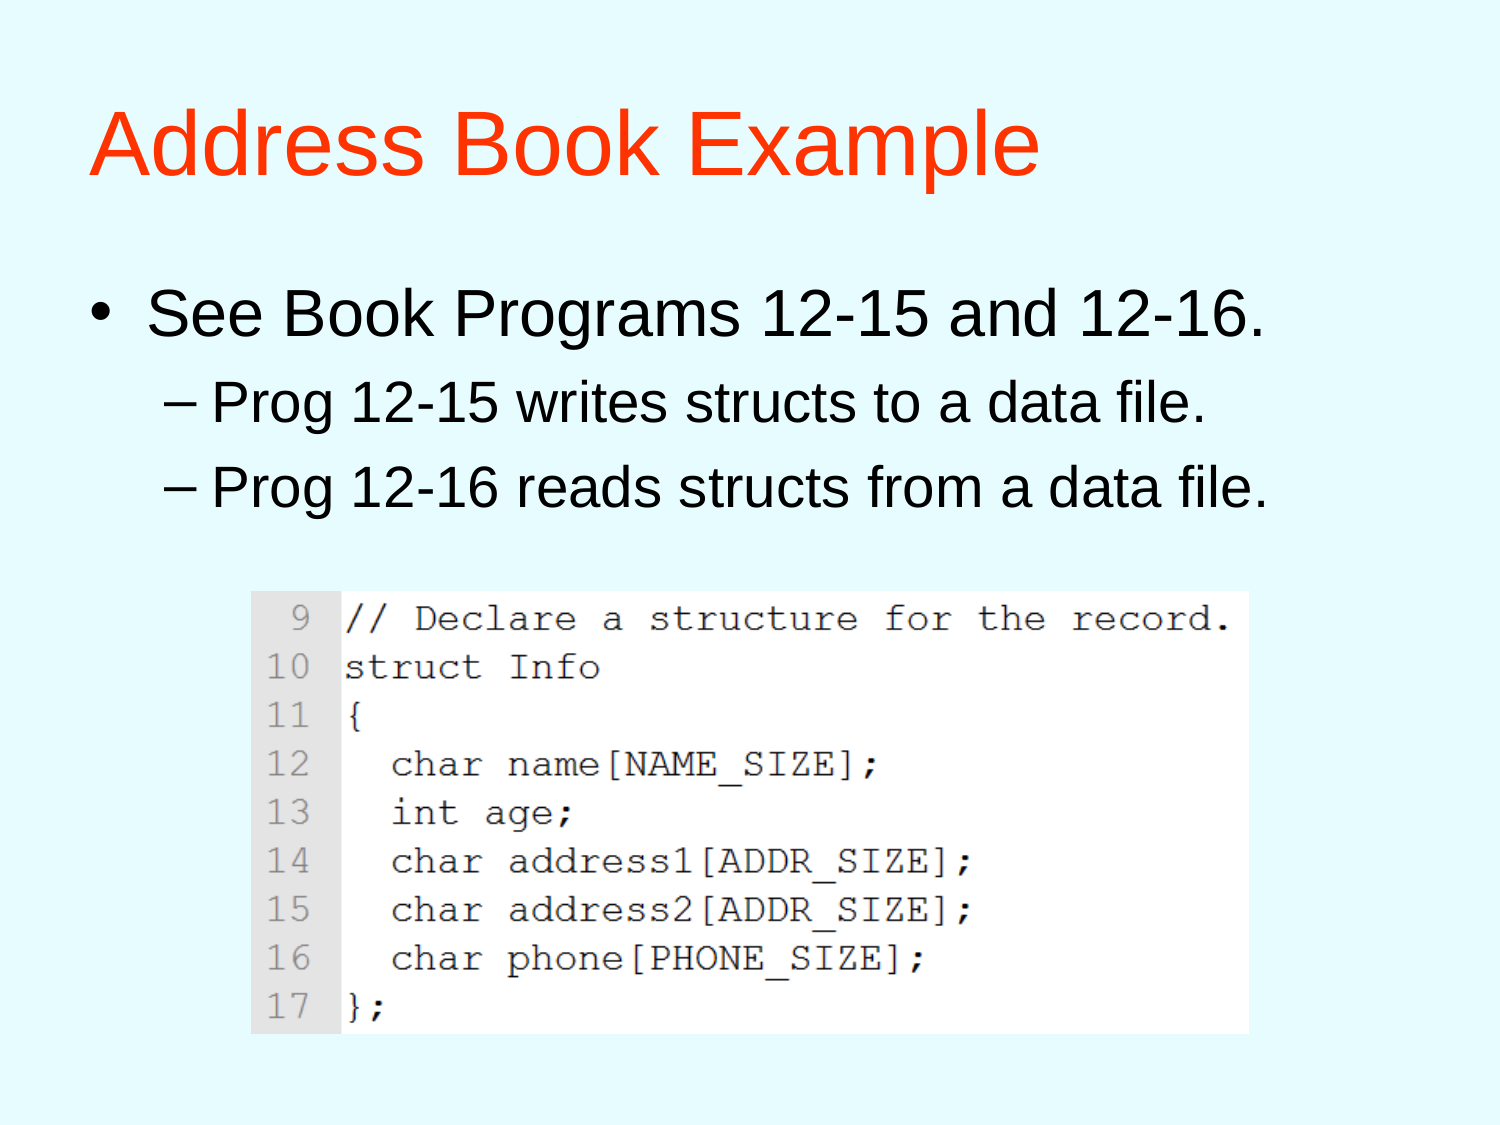

# Address Book Example
See Book Programs 12-15 and 12-16.
Prog 12-15 writes structs to a data file.
Prog 12-16 reads structs from a data file.